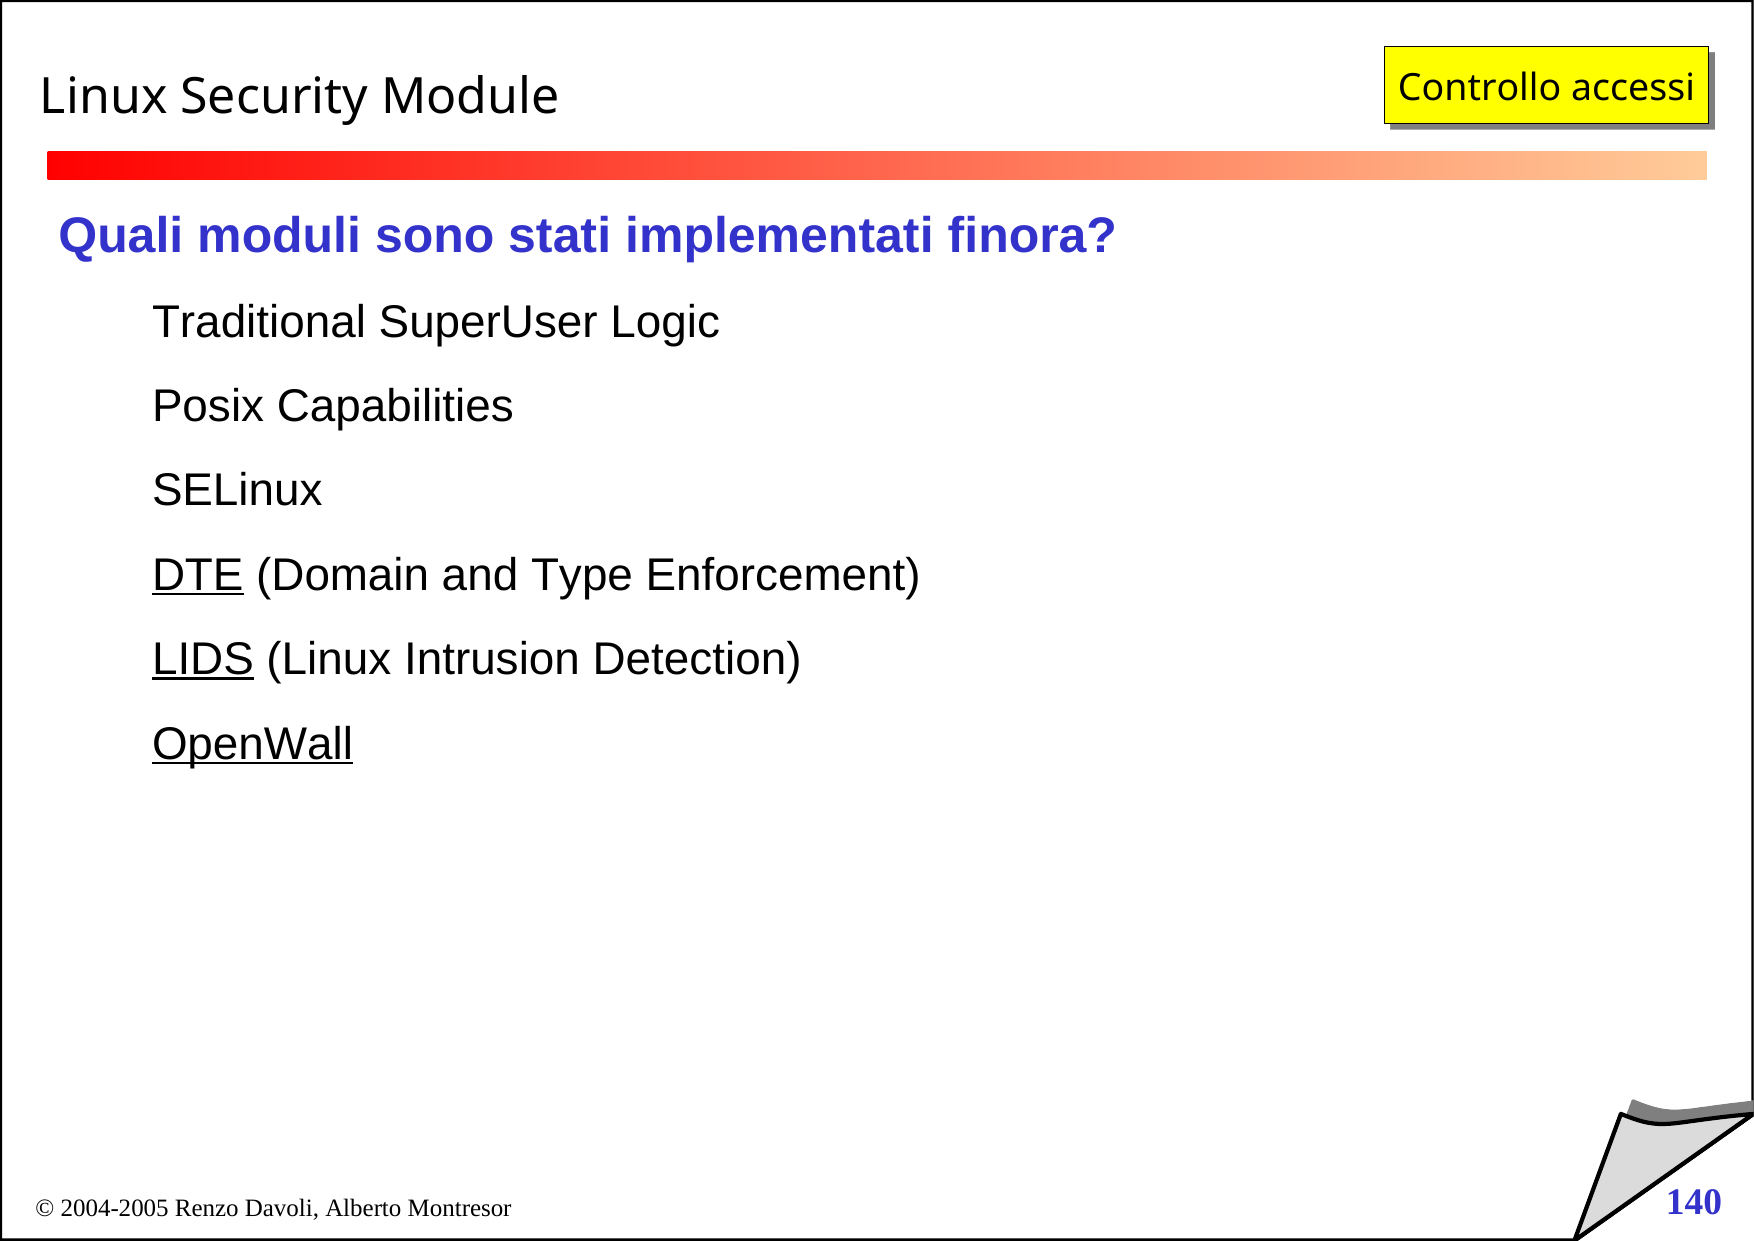

Controllo accessi
# Linux Security Module
Quali moduli sono stati implementati finora?
Traditional SuperUser Logic
Posix Capabilities
SELinux
DTE (Domain and Type Enforcement)
LIDS (Linux Intrusion Detection)
OpenWall